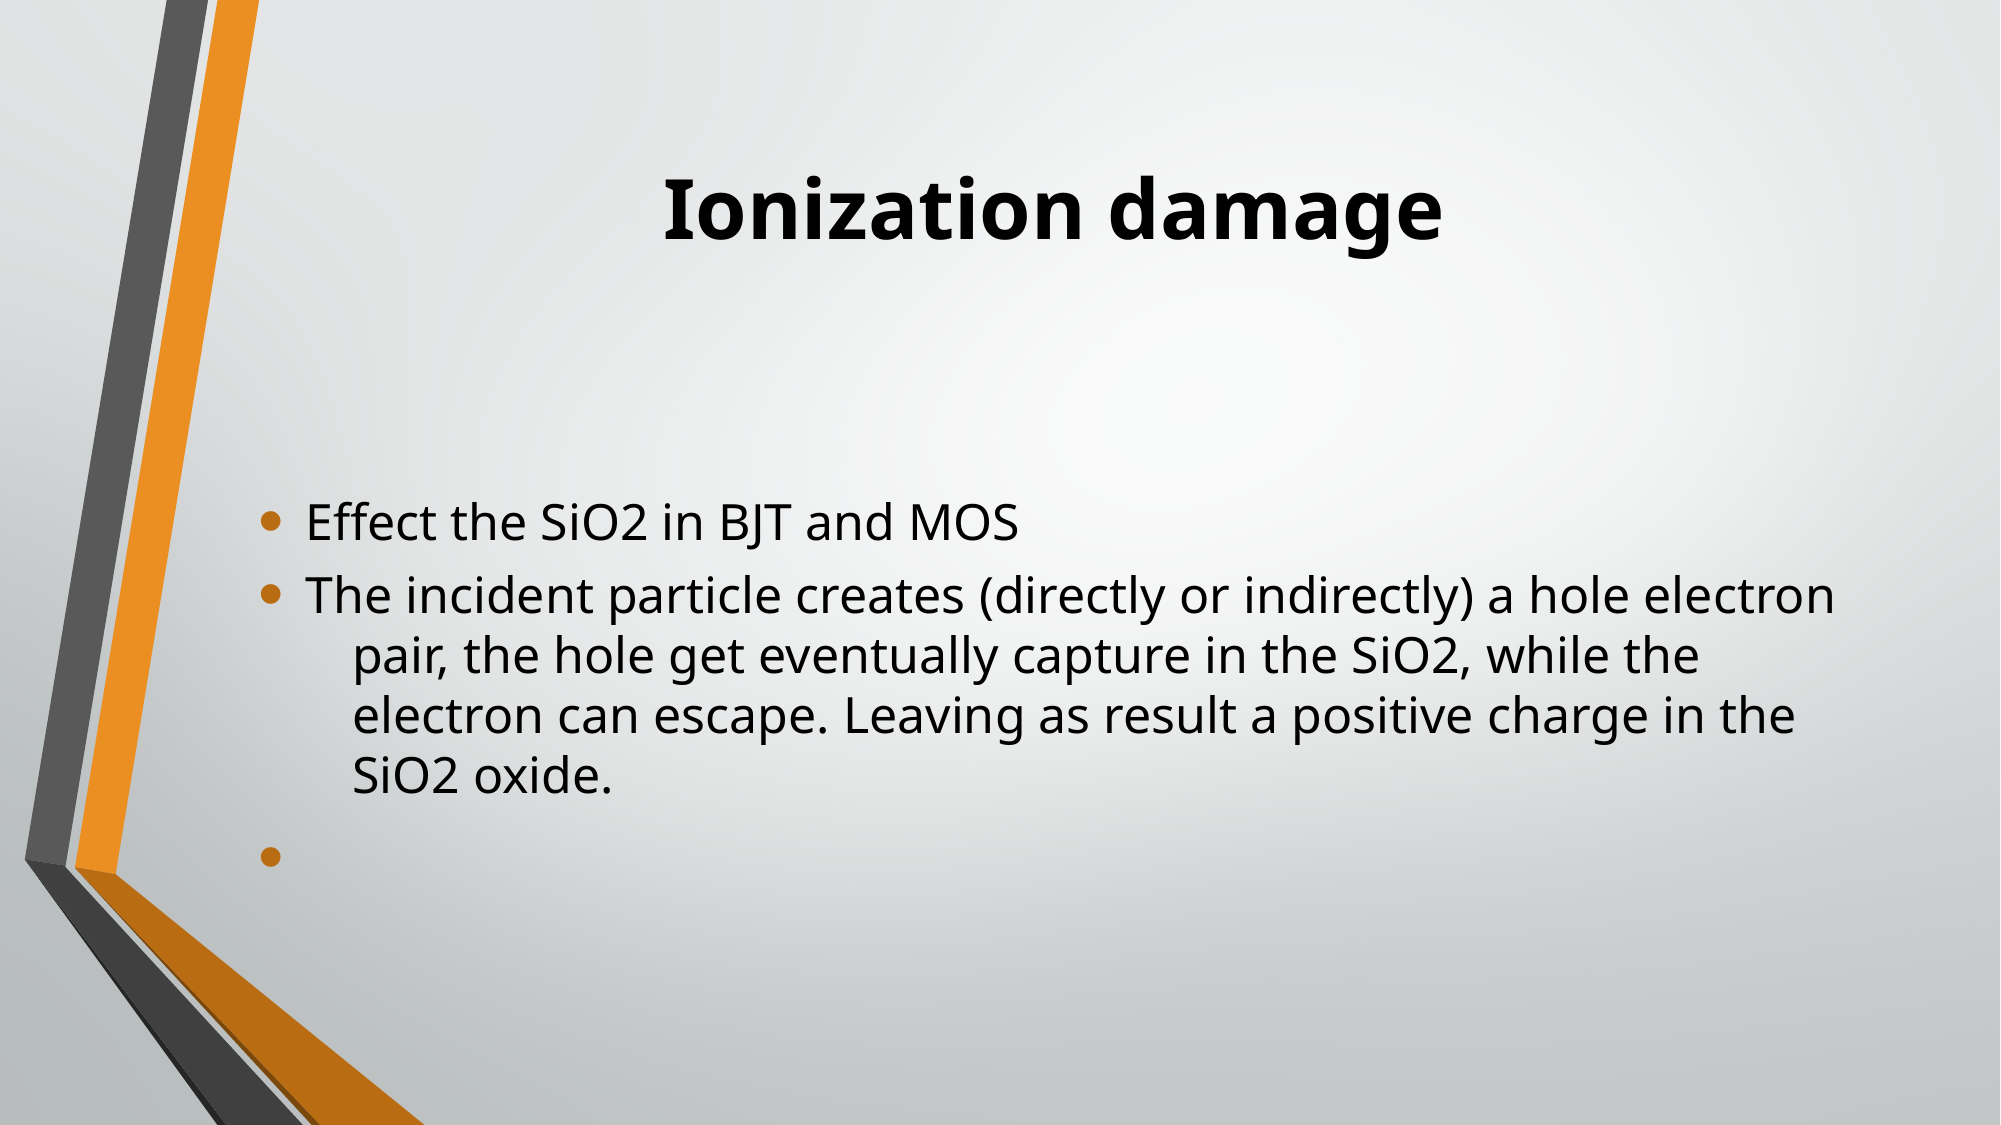

# Ionization damage
Effect the SiO2 in BJT and MOS
The incident particle creates (directly or indirectly) a hole electron pair, the hole get eventually capture in the SiO2, while the electron can escape. Leaving as result a positive charge in the SiO2 oxide.